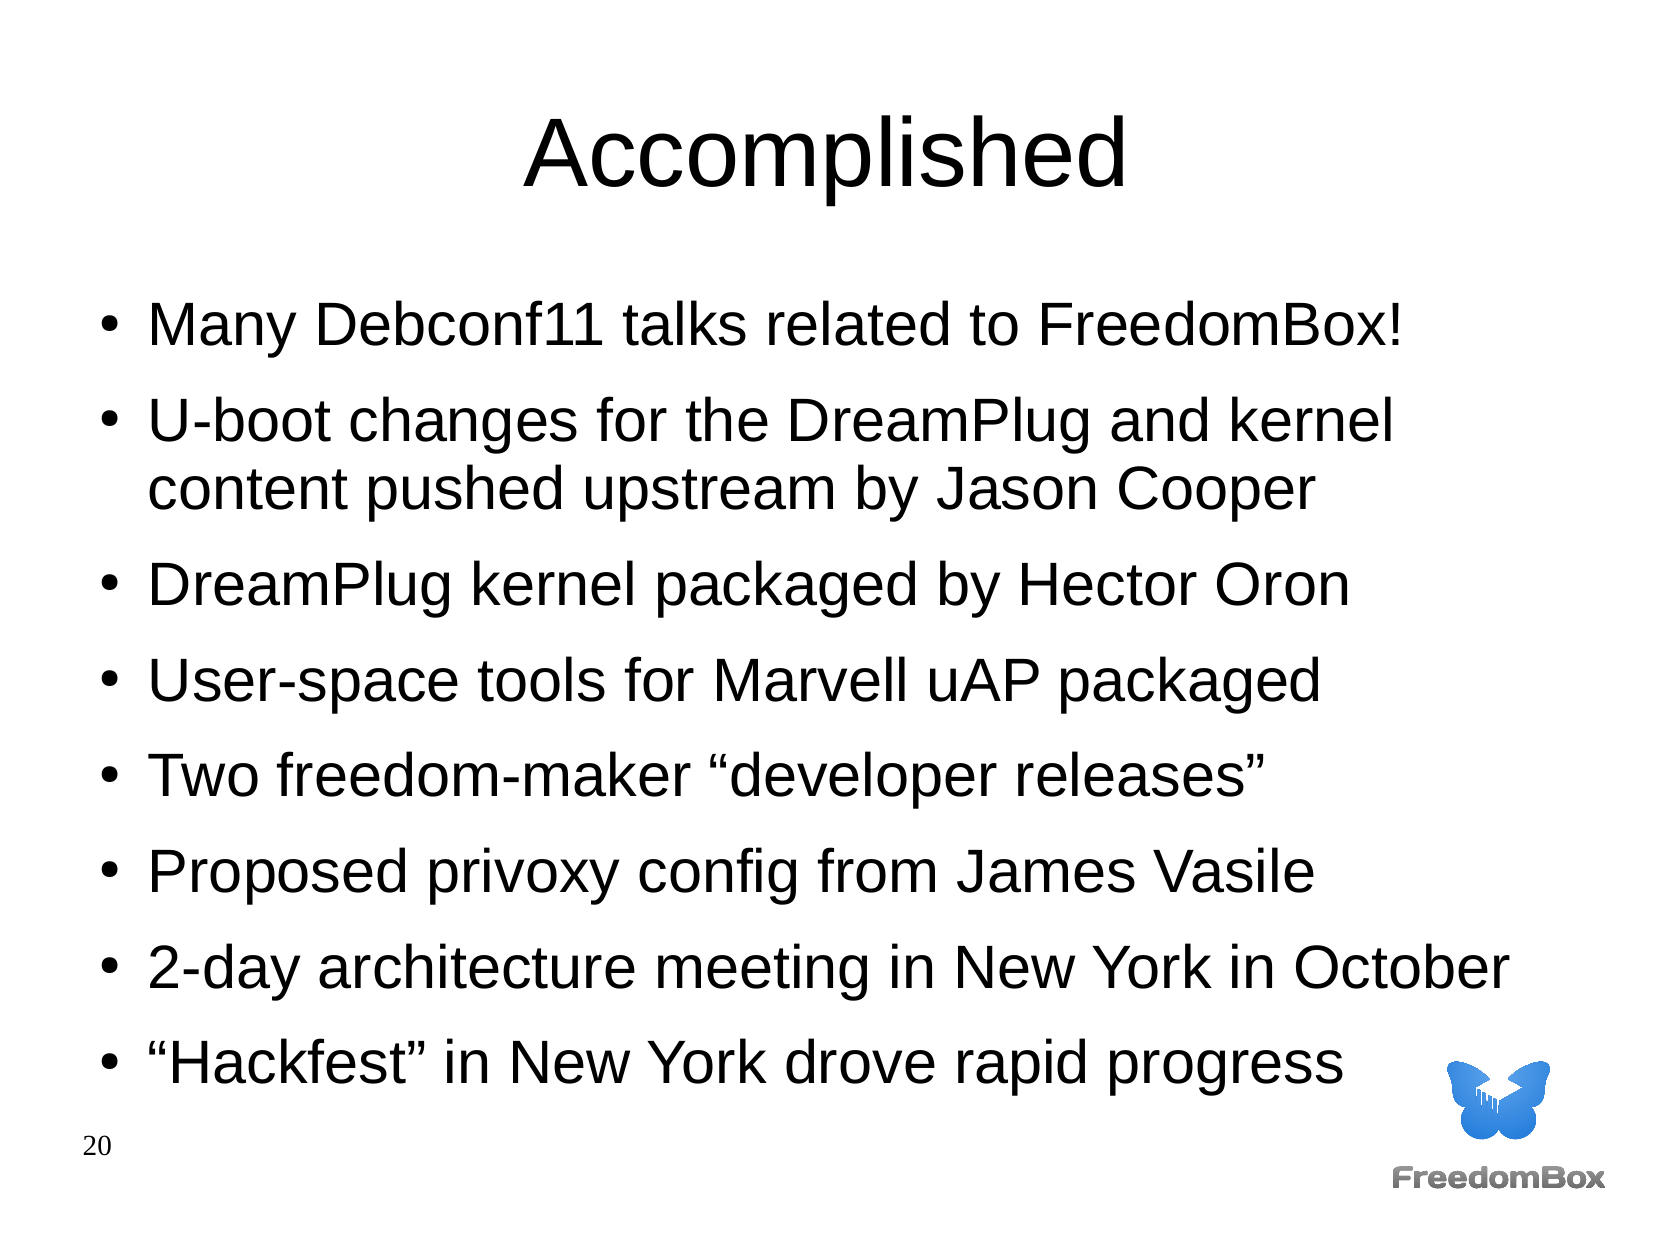

# Accomplished
Many Debconf11 talks related to FreedomBox!
U-boot changes for the DreamPlug and kernel content pushed upstream by Jason Cooper
DreamPlug kernel packaged by Hector Oron
User-space tools for Marvell uAP packaged
Two freedom-maker “developer releases”
Proposed privoxy config from James Vasile
2-day architecture meeting in New York in October
“Hackfest” in New York drove rapid progress